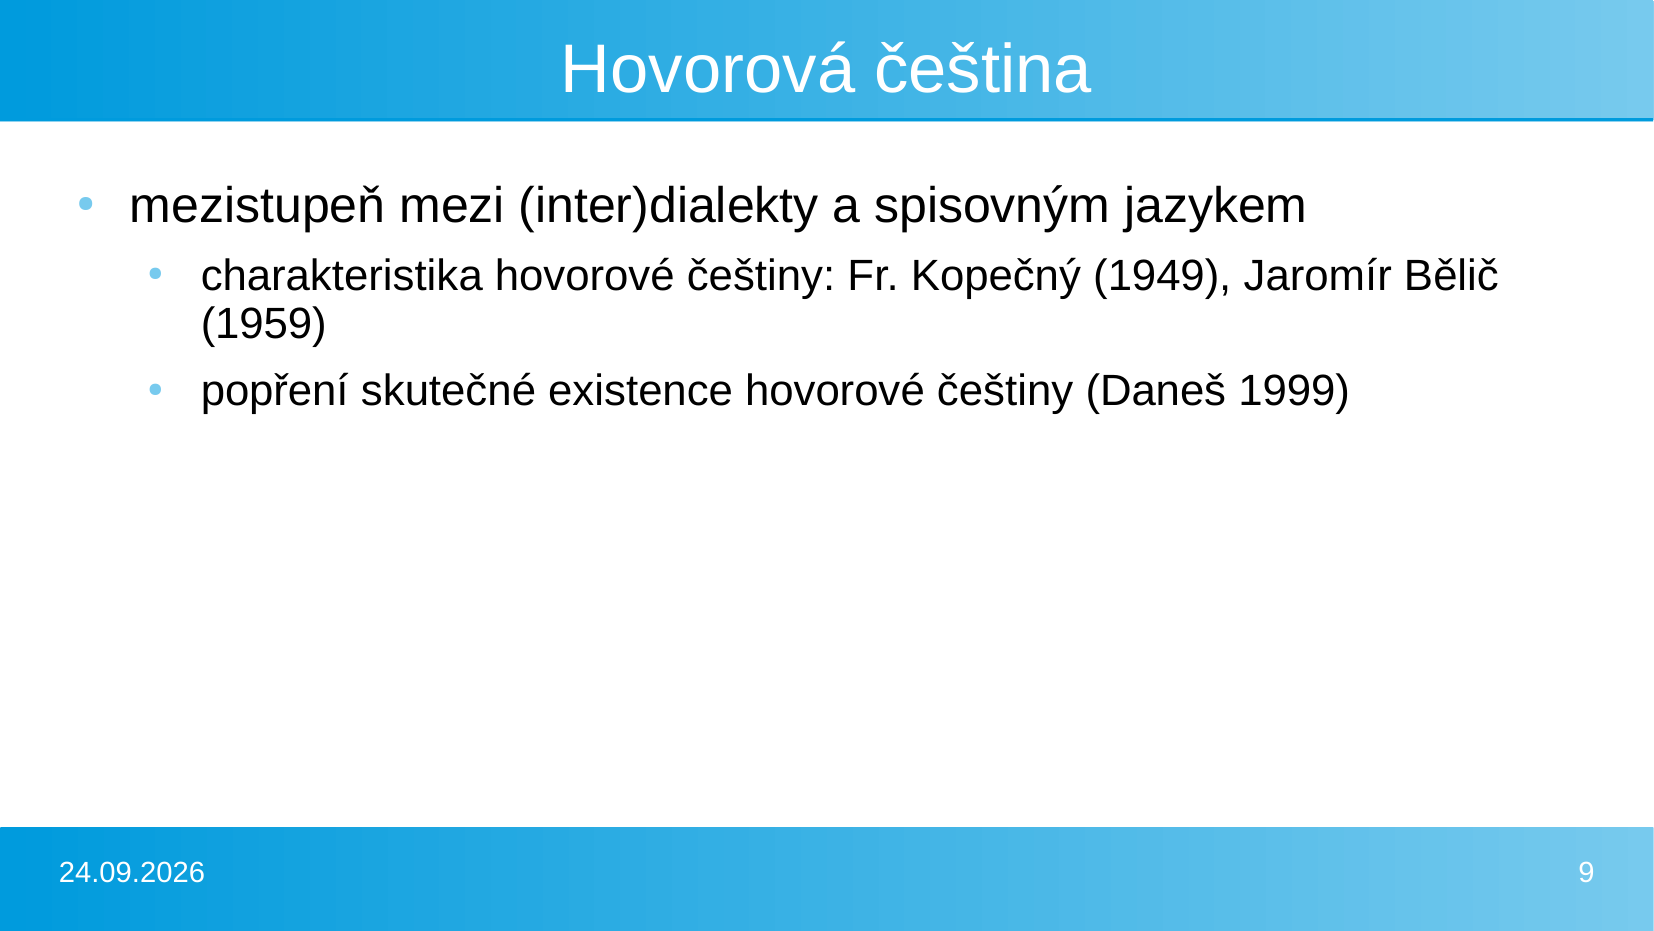

# Hovorová čeština
mezistupeň mezi (inter)dialekty a spisovným jazykem
charakteristika hovorové češtiny: Fr. Kopečný (1949), Jaromír Bělič (1959)
popření skutečné existence hovorové češtiny (Daneš 1999)
9